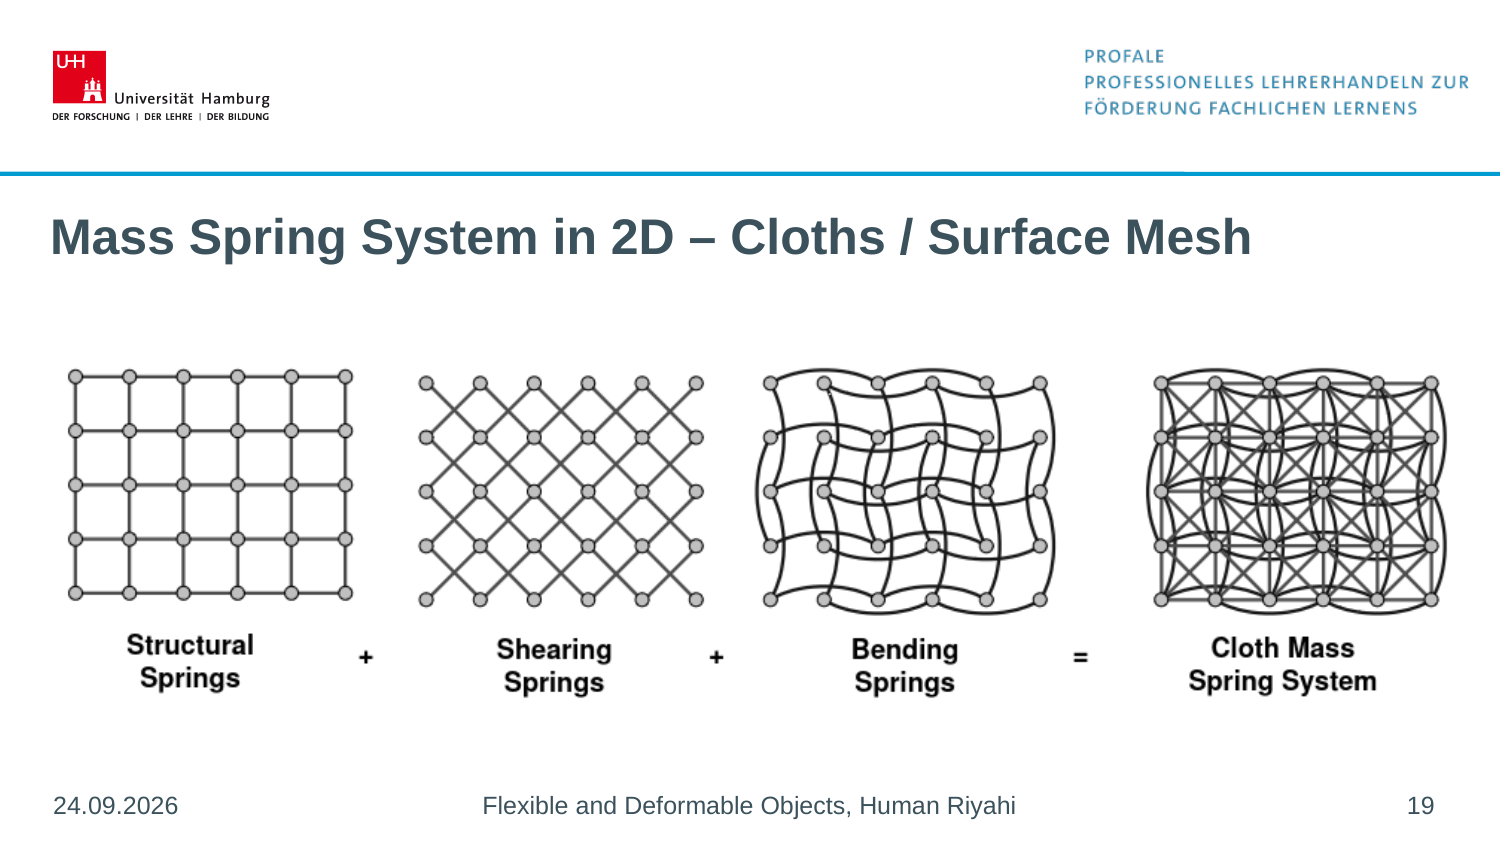

Ab hier (bis vor PBD) ist Quelle eigentlich Erleben, aber ich kann auch die im Buch referenzierten Paper nochmal referenzieren (zusätzlich zum Buch Erleben)
# Mass Spring System in 2D – Cloths / Surface Mesh
Flexible and Deformable Objects, Human Riyahi